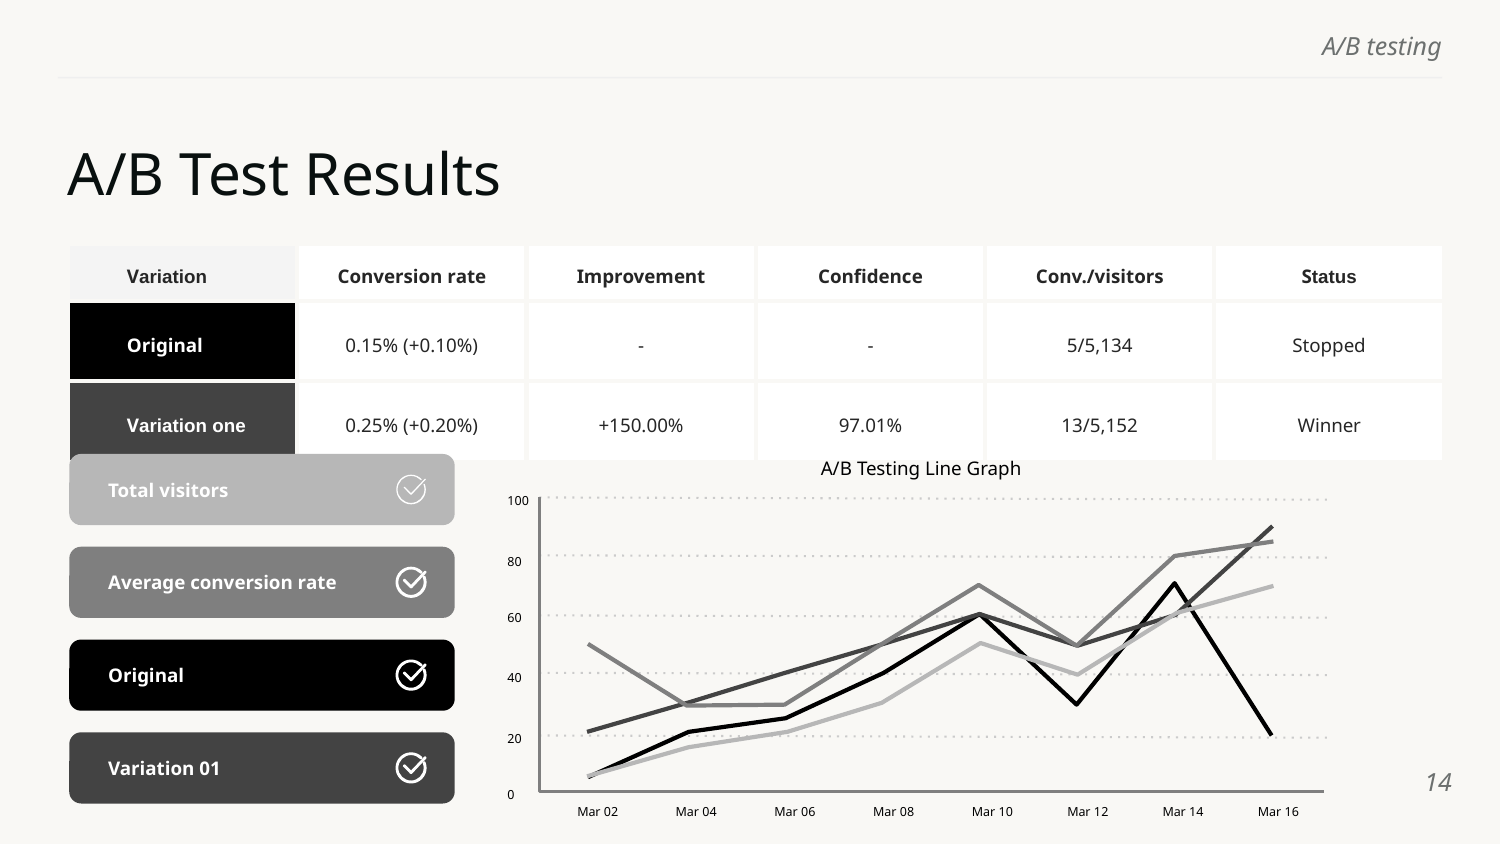

# A/B Test Results
| Variation | Conversion rate | Improvement | Confidence | Conv./visitors | Status |
| --- | --- | --- | --- | --- | --- |
| Original | 0.15% (+0.10%) | - | - | 5/5,134 | Stopped |
| Variation one | 0.25% (+0.20%) | +150.00% | 97.01% | 13/5,152 | Winner |
A/B Testing Line Graph
Total visitors
100
80
Average conversion rate
60
Original
40
20
Variation 01
0
Mar 02
Mar 04
Mar 06
Mar 08
Mar 10
Mar 12
Mar 14
Mar 16